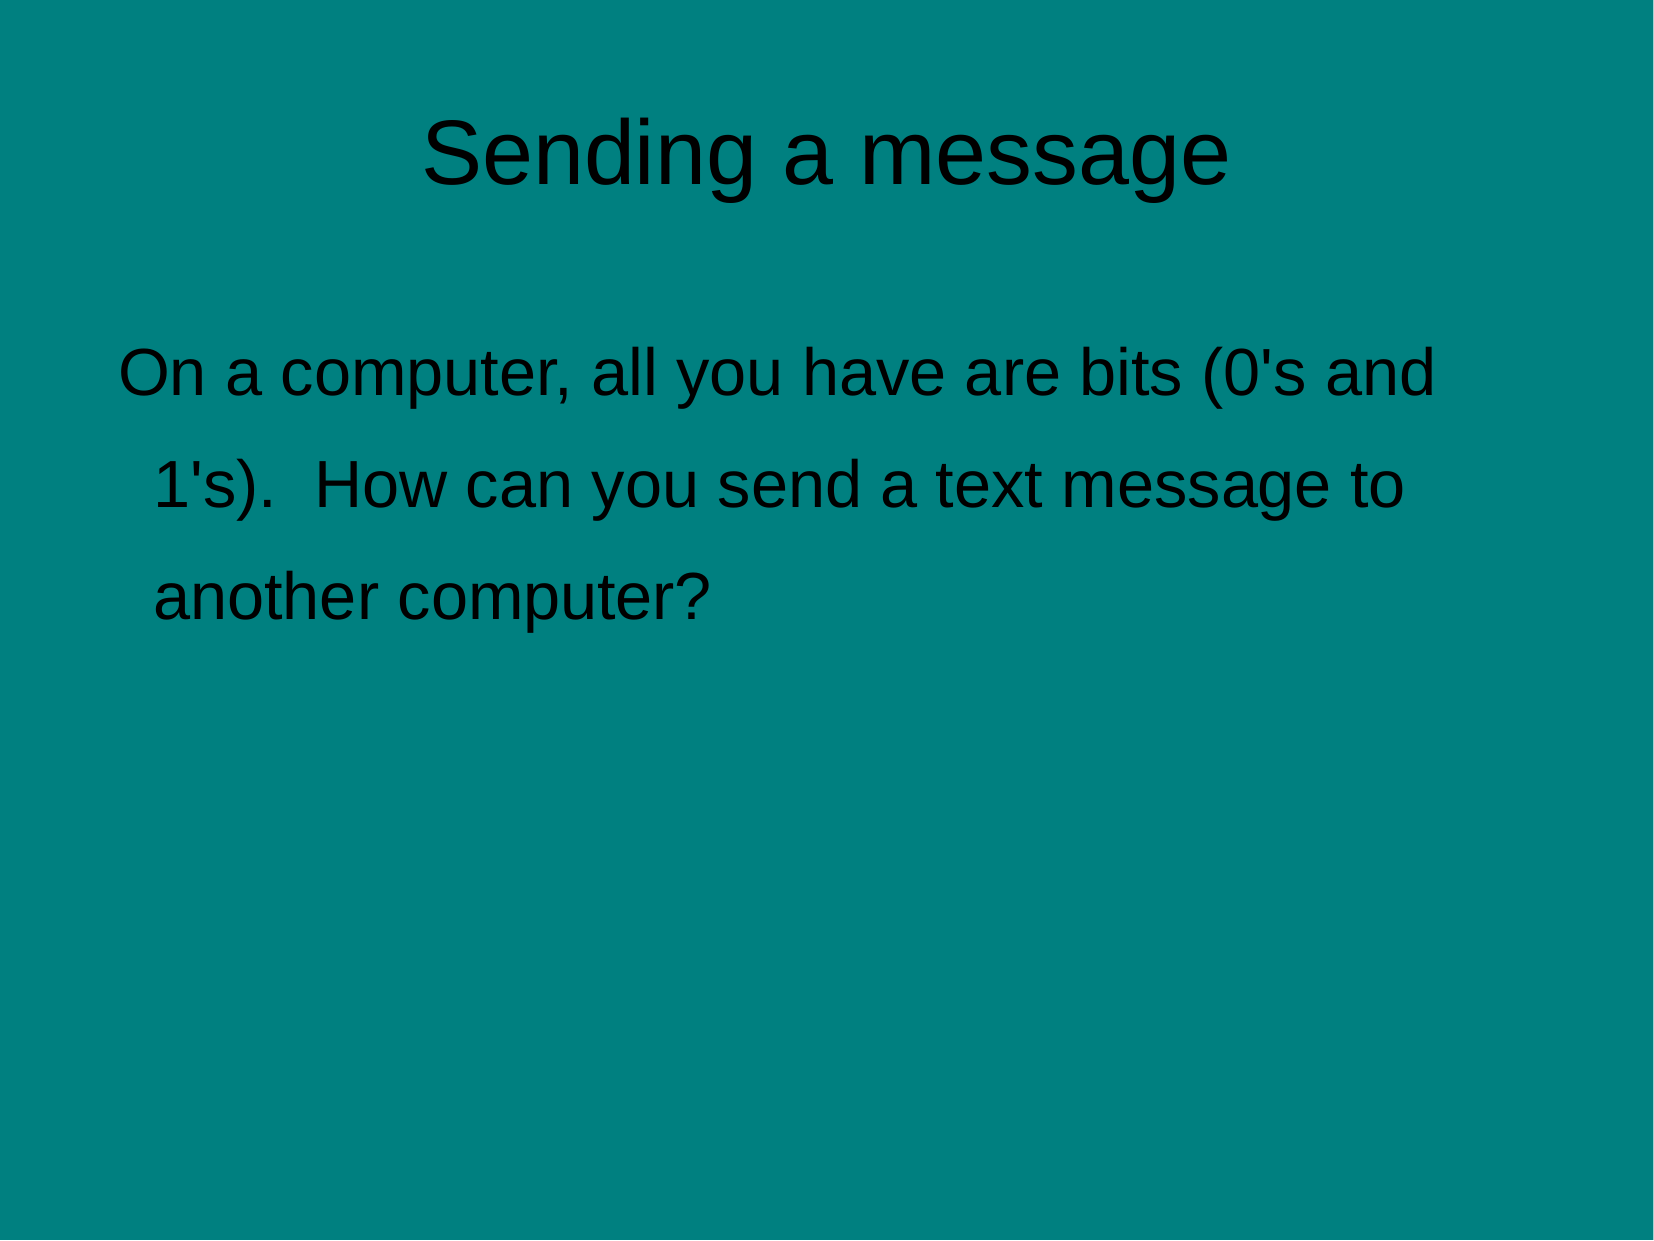

# Sending a message
On a computer, all you have are bits (0's and 1's). How can you send a text message to another computer?